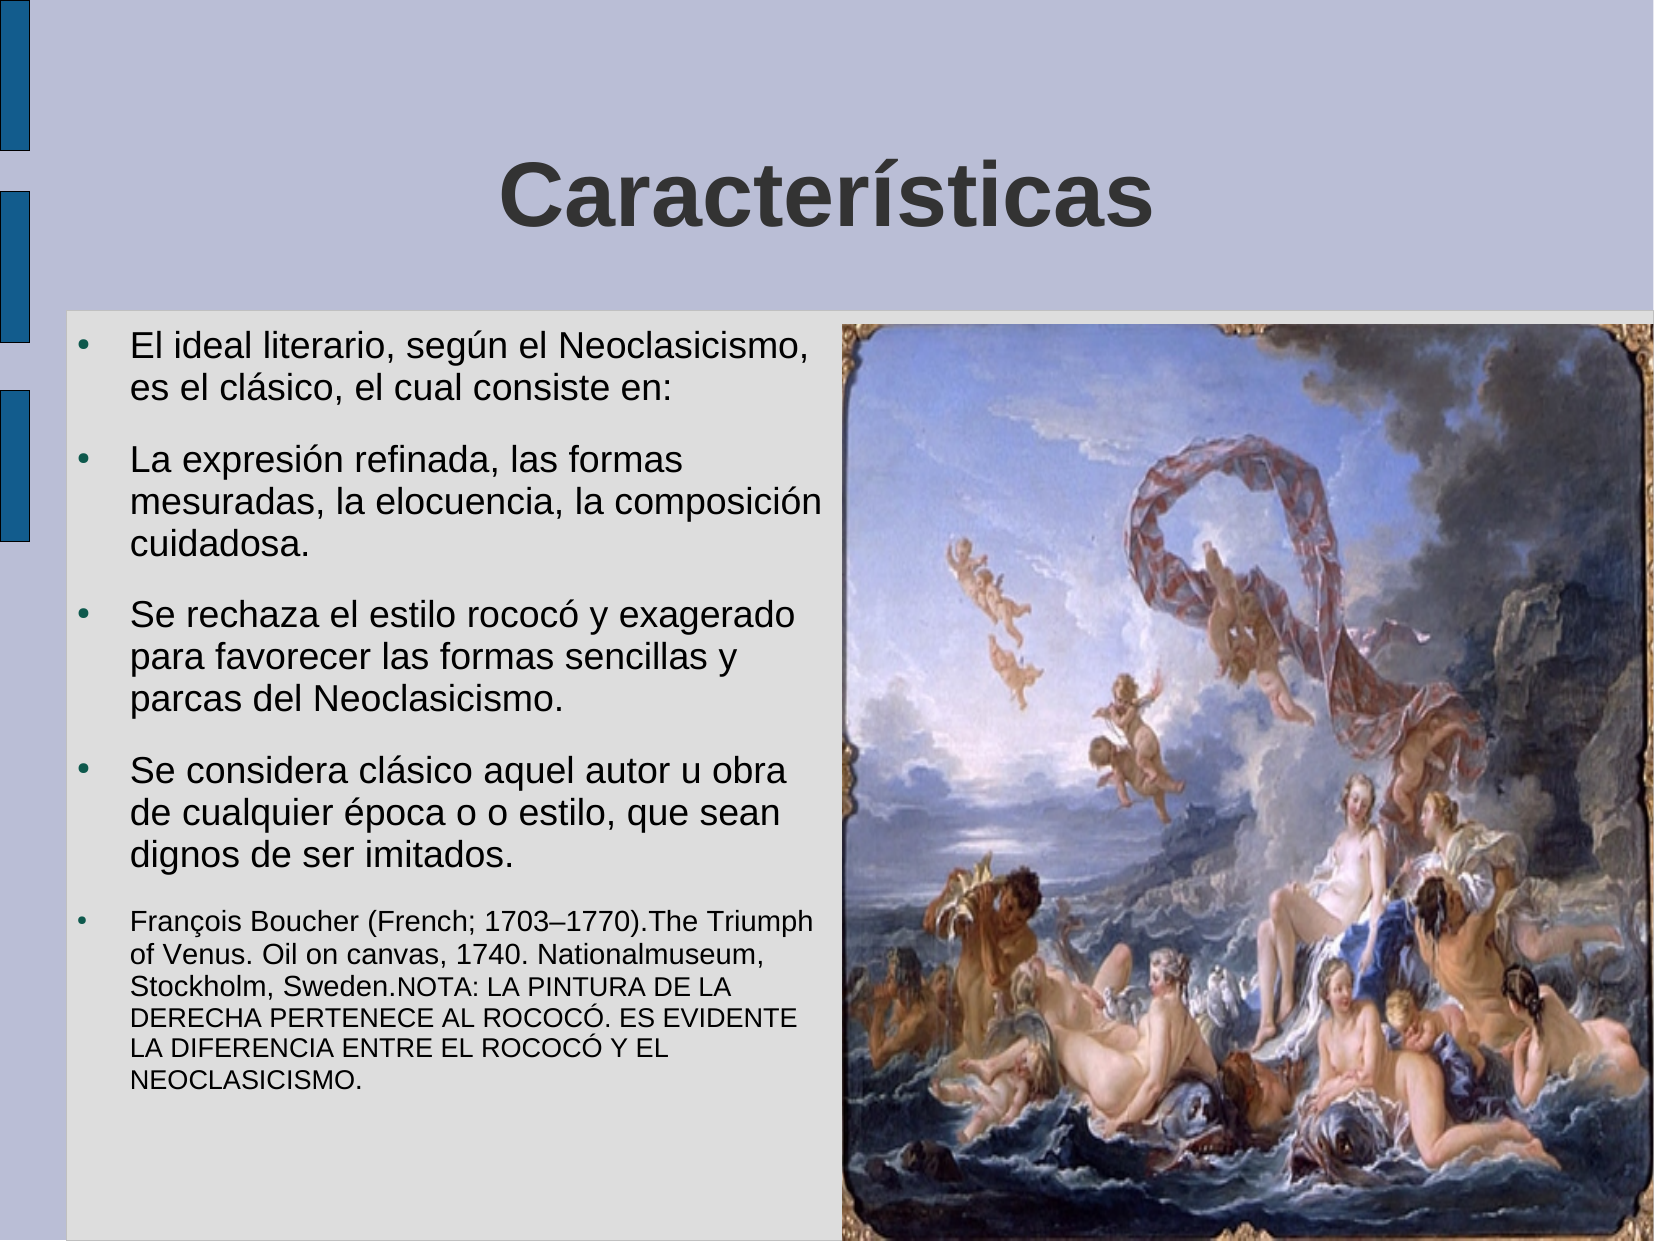

# Características
El ideal literario, según el Neoclasicismo, es el clásico, el cual consiste en:
La expresión refinada, las formas mesuradas, la elocuencia, la composición cuidadosa.
Se rechaza el estilo rococó y exagerado para favorecer las formas sencillas y parcas del Neoclasicismo.
Se considera clásico aquel autor u obra de cualquier época o o estilo, que sean dignos de ser imitados.
François Boucher (French; 1703–1770).The Triumph of Venus. Oil on canvas, 1740. Nationalmuseum, Stockholm, Sweden.NOTA: LA PINTURA DE LA DERECHA PERTENECE AL ROCOCÓ. ES EVIDENTE LA DIFERENCIA ENTRE EL ROCOCÓ Y EL NEOCLASICISMO.